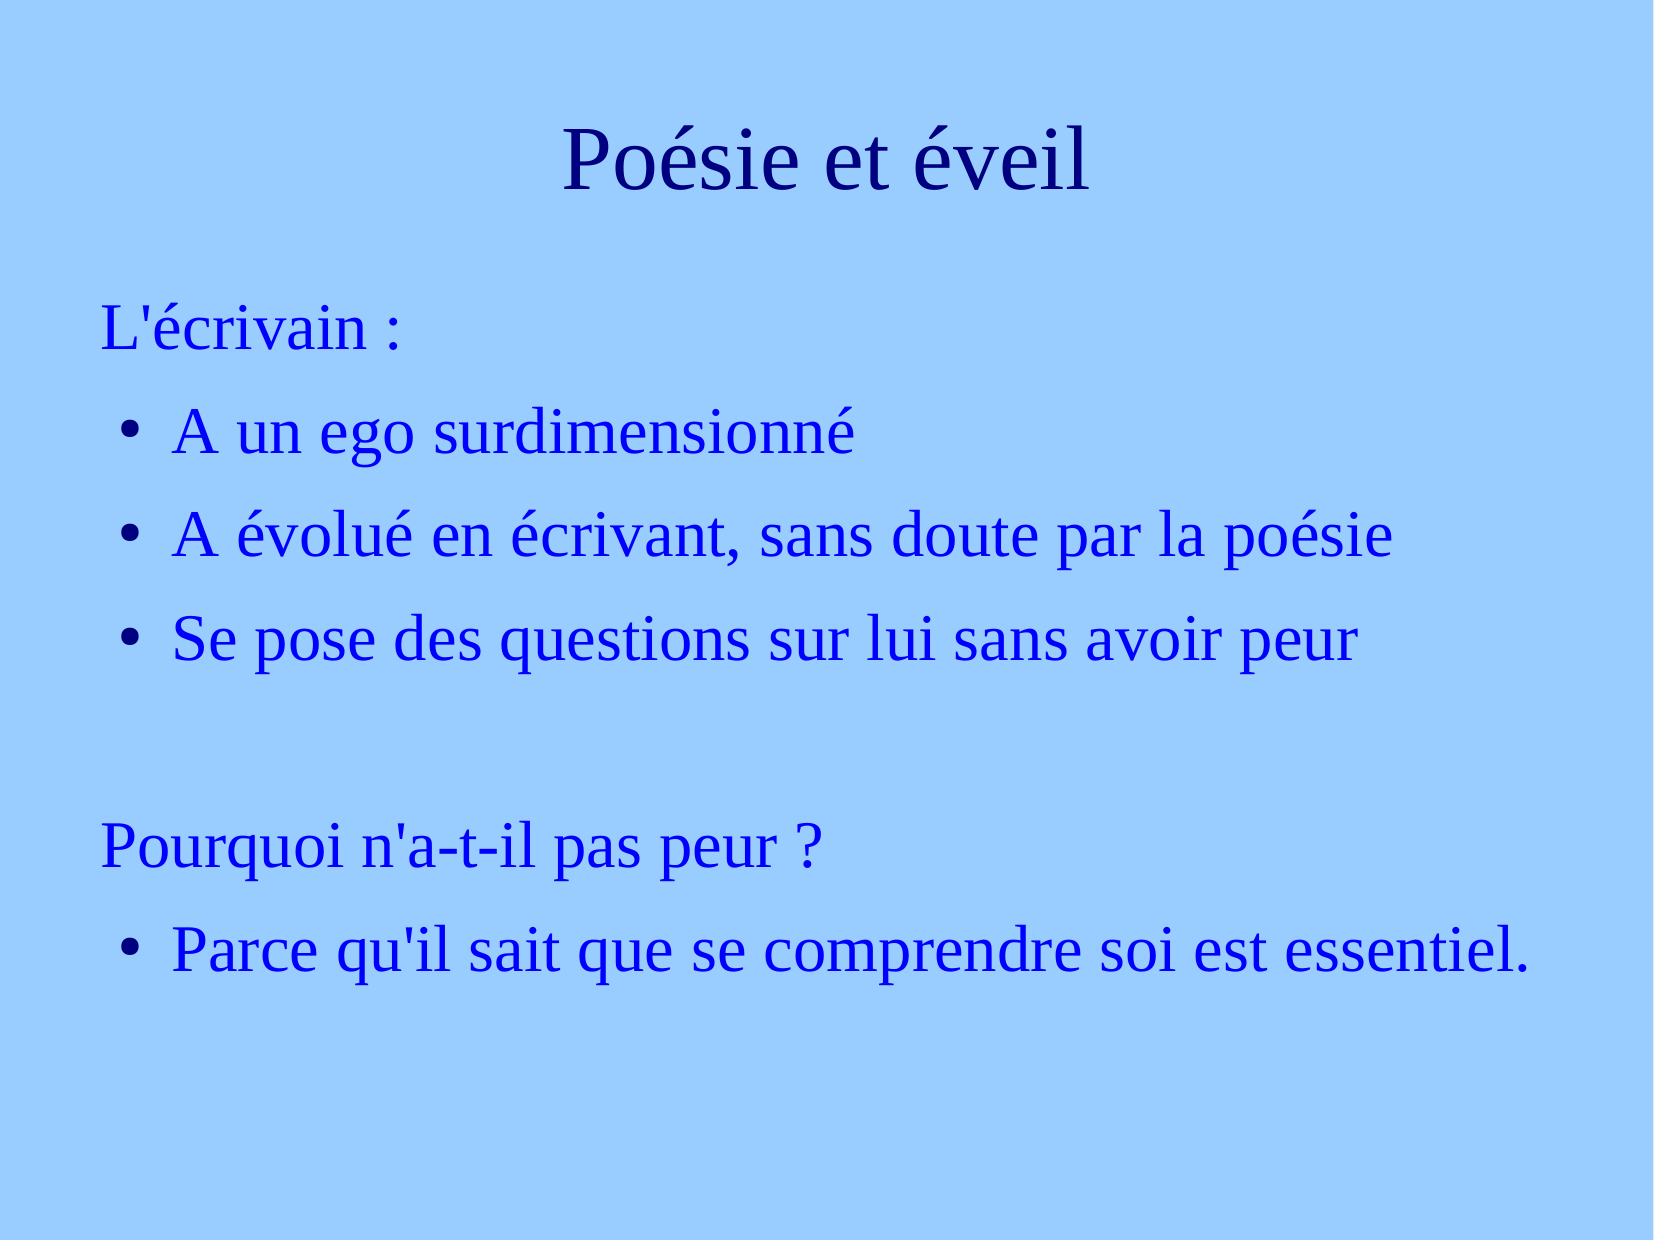

# Poésie et éveil
L'écrivain :
A un ego surdimensionné
A évolué en écrivant, sans doute par la poésie
Se pose des questions sur lui sans avoir peur
Pourquoi n'a-t-il pas peur ?
Parce qu'il sait que se comprendre soi est essentiel.